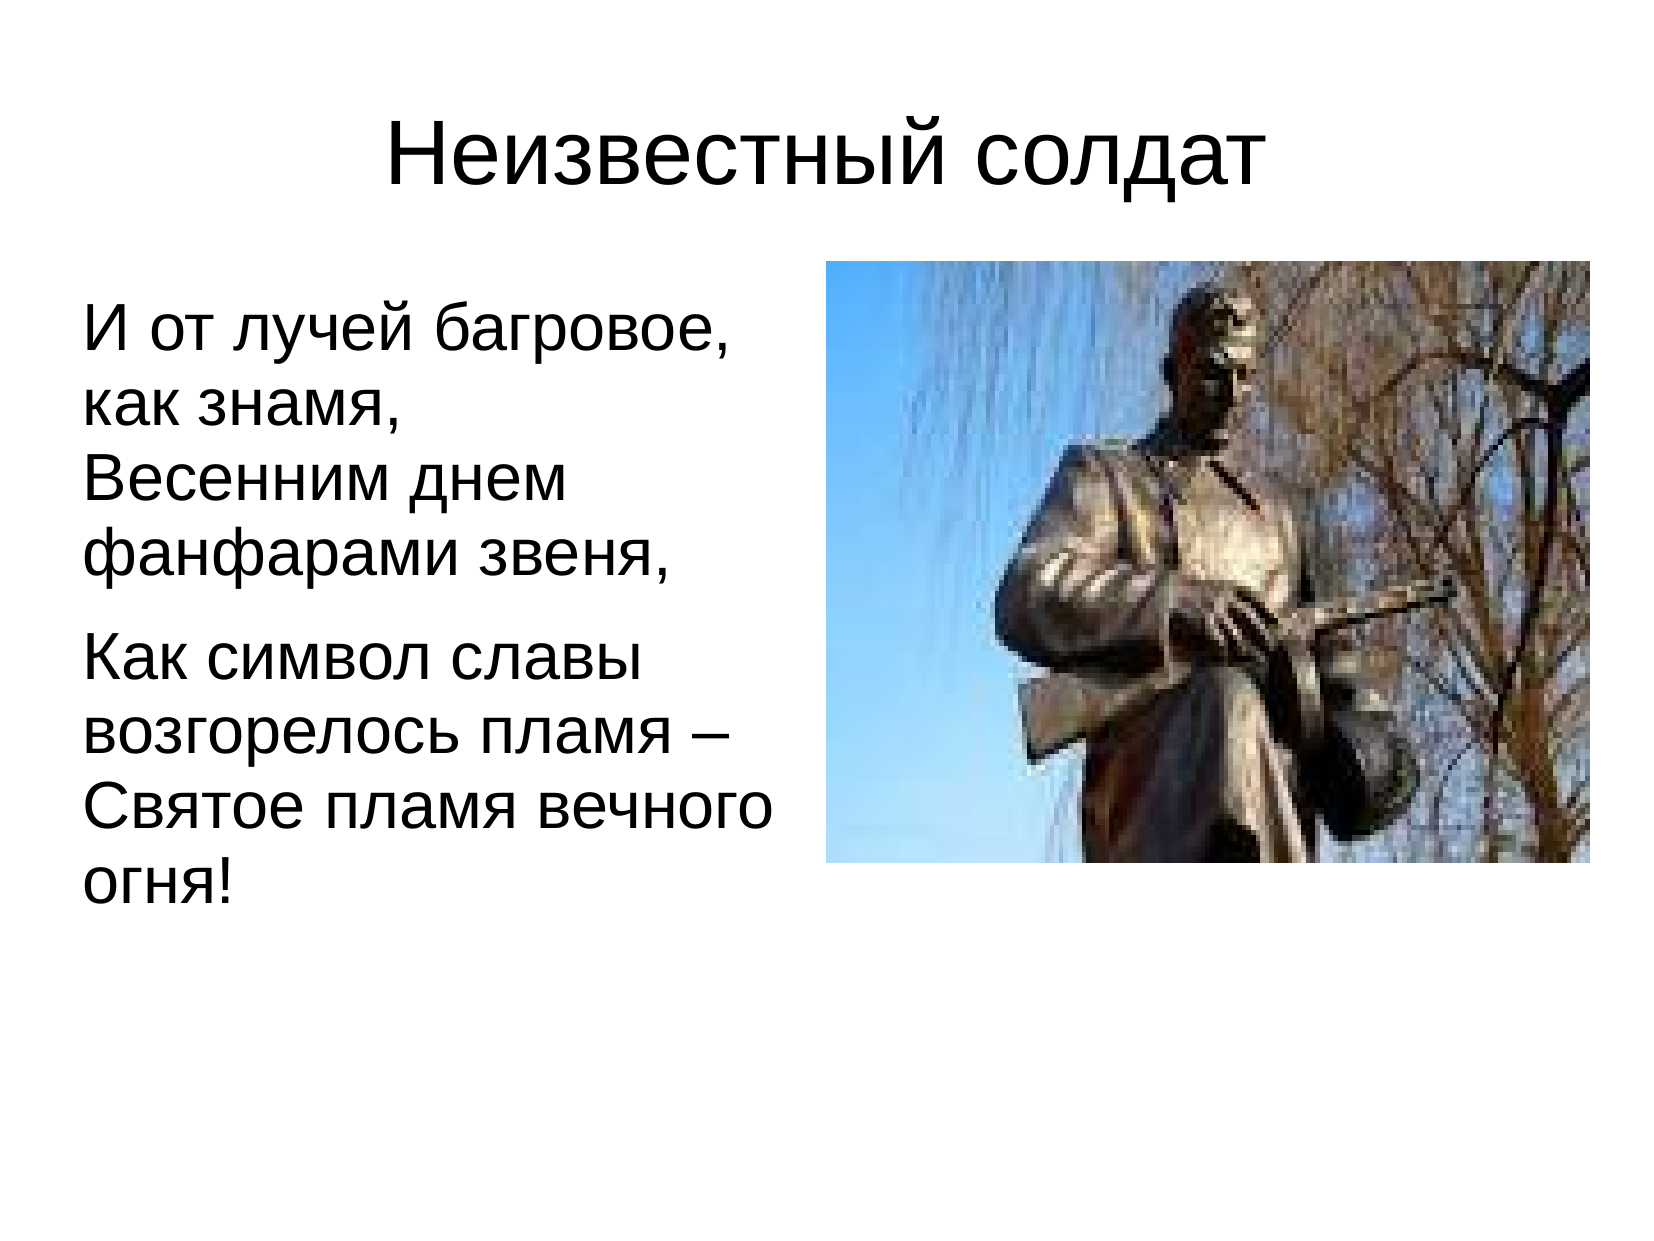

Неизвестный солдат
# И от лучей багровое, как знамя, Весенним днем фанфарами звеня,
Как символ славы возгорелось пламя –
Святое пламя вечного огня!